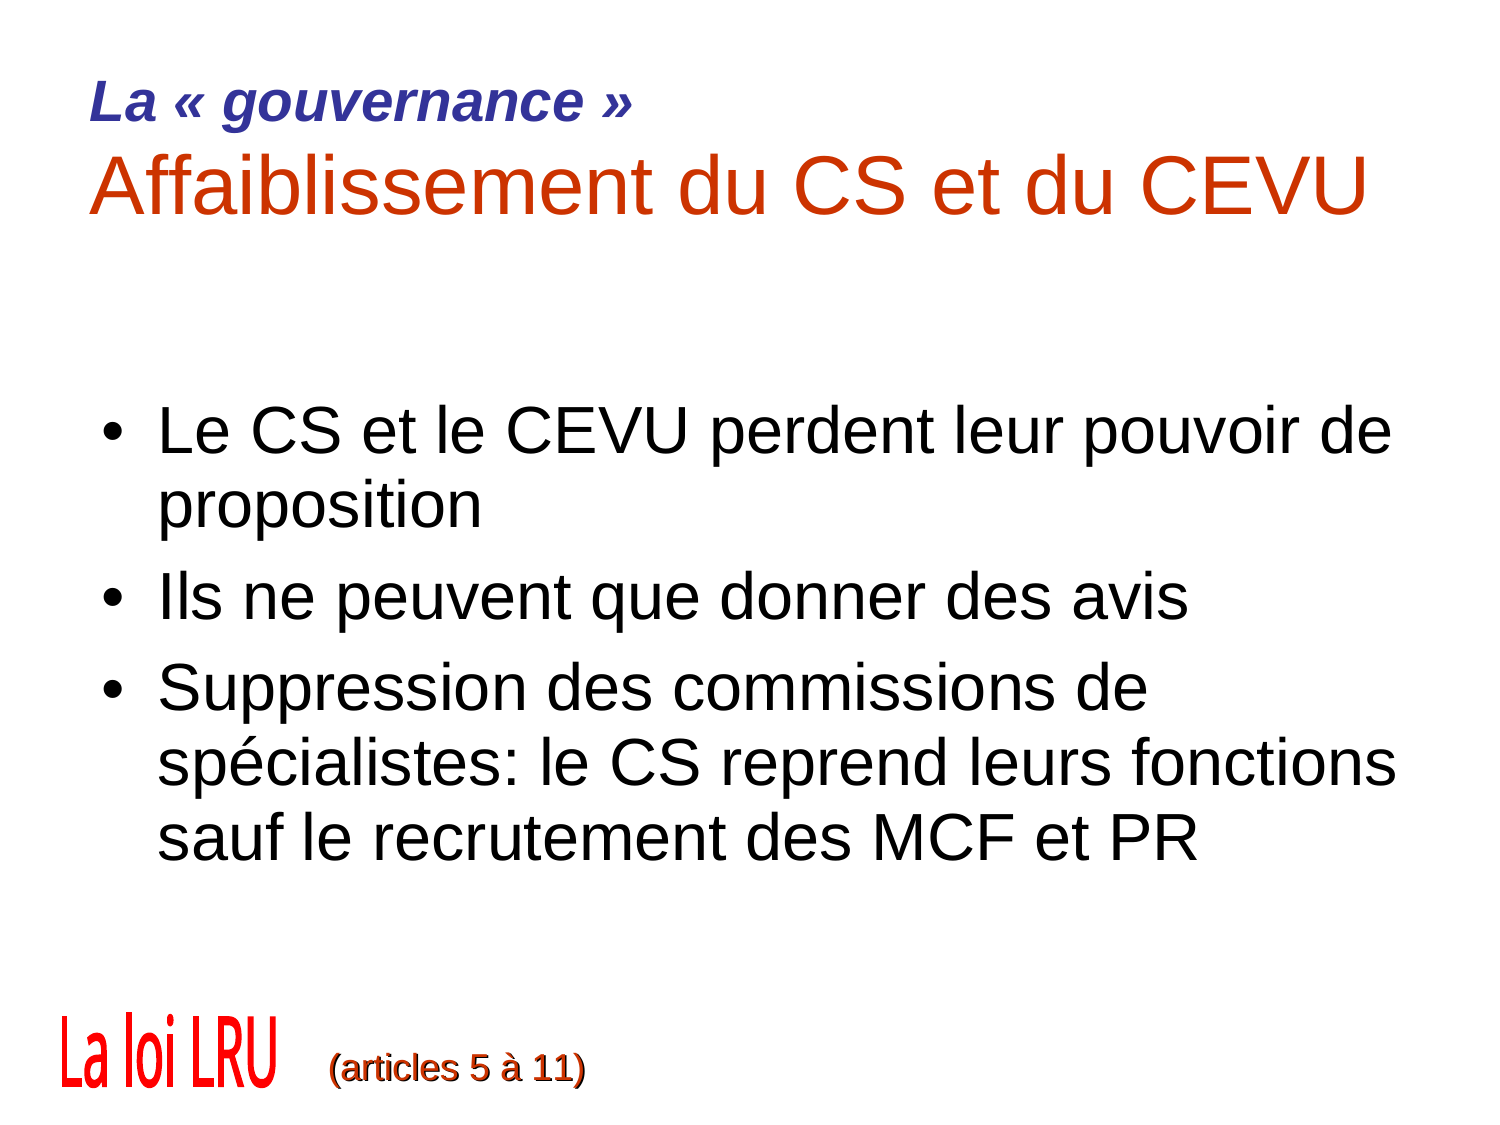

# La « gouvernance » Affaiblissement du CS et du CEVU
Le CS et le CEVU perdent leur pouvoir de proposition
Ils ne peuvent que donner des avis
Suppression des commissions de spécialistes: le CS reprend leurs fonctions sauf le recrutement des MCF et PR
La loi LRU
(articles 5 à 11)